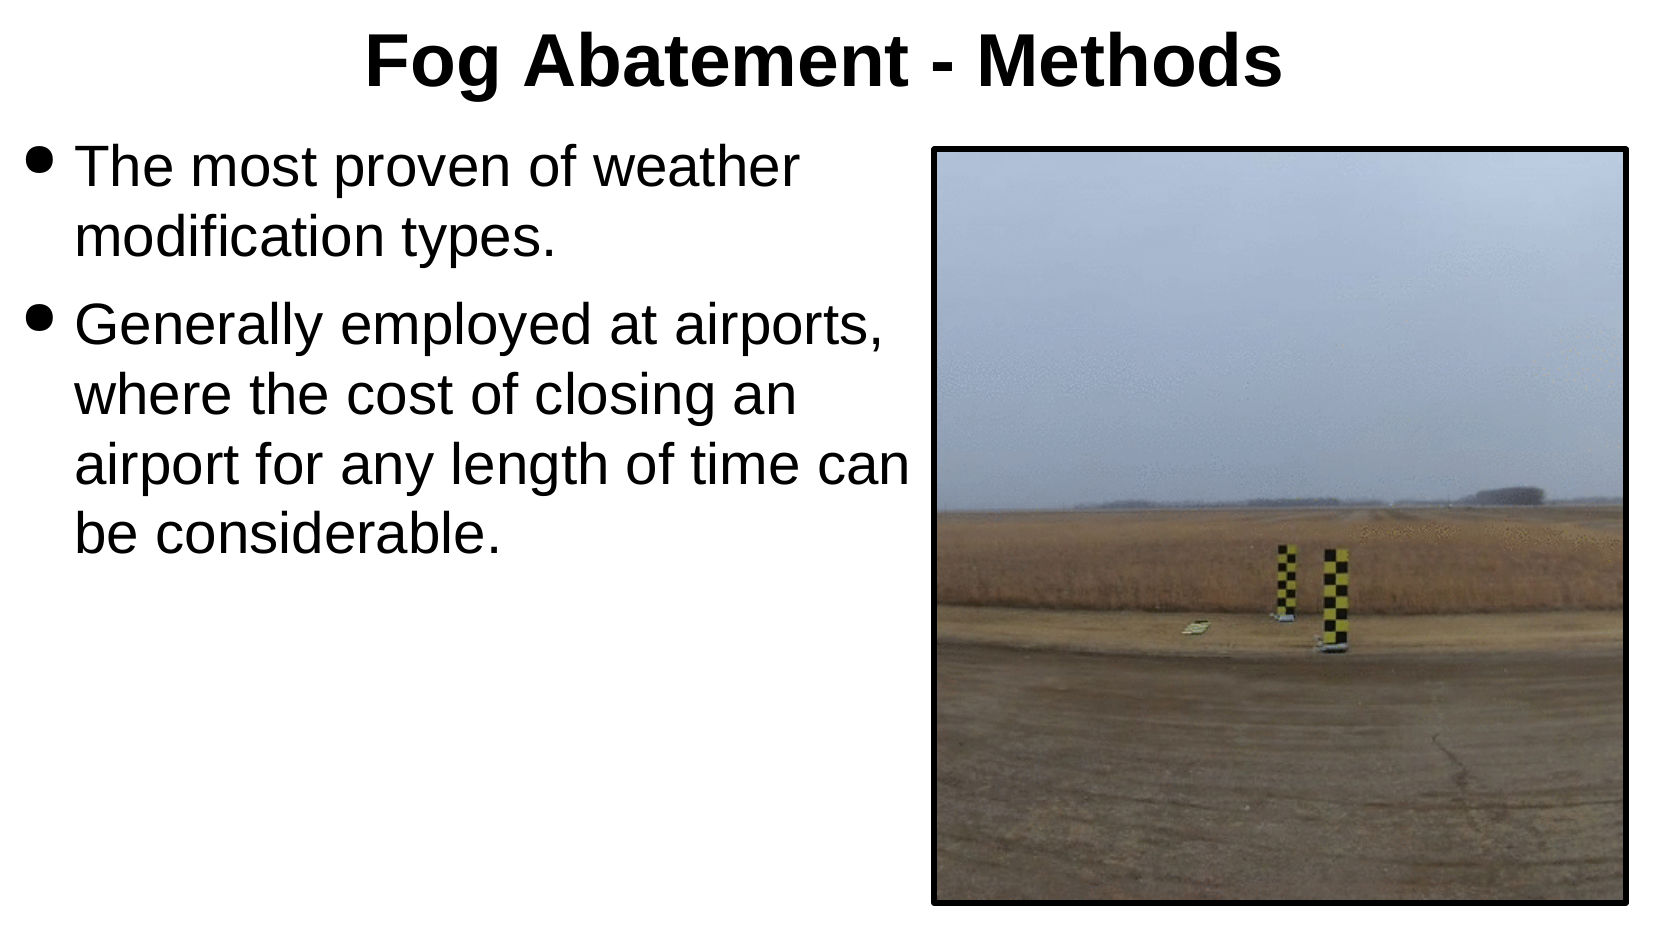

# Fog Abatement - Methods
 The most proven of weather modification types.
 Generally employed at airports, where the cost of closing an airport for any length of time can be considerable.